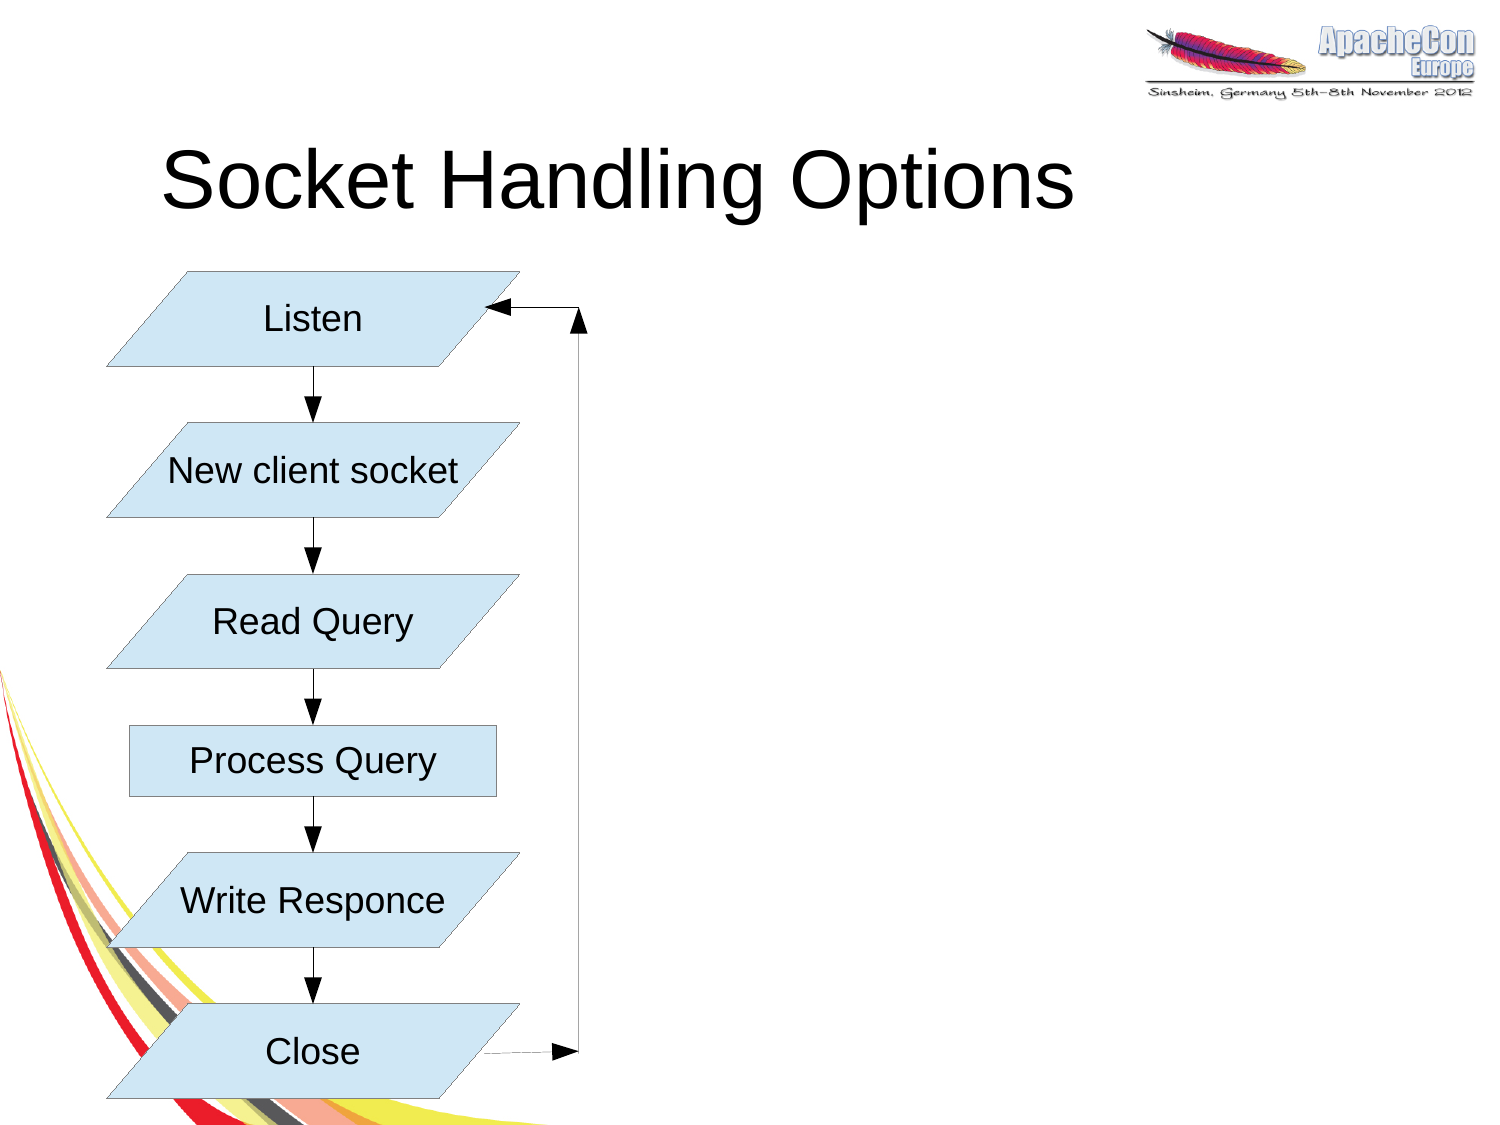

# Socket Handling Options
Listen
New client socket
Read Query
Process Query
Write Responce
Close